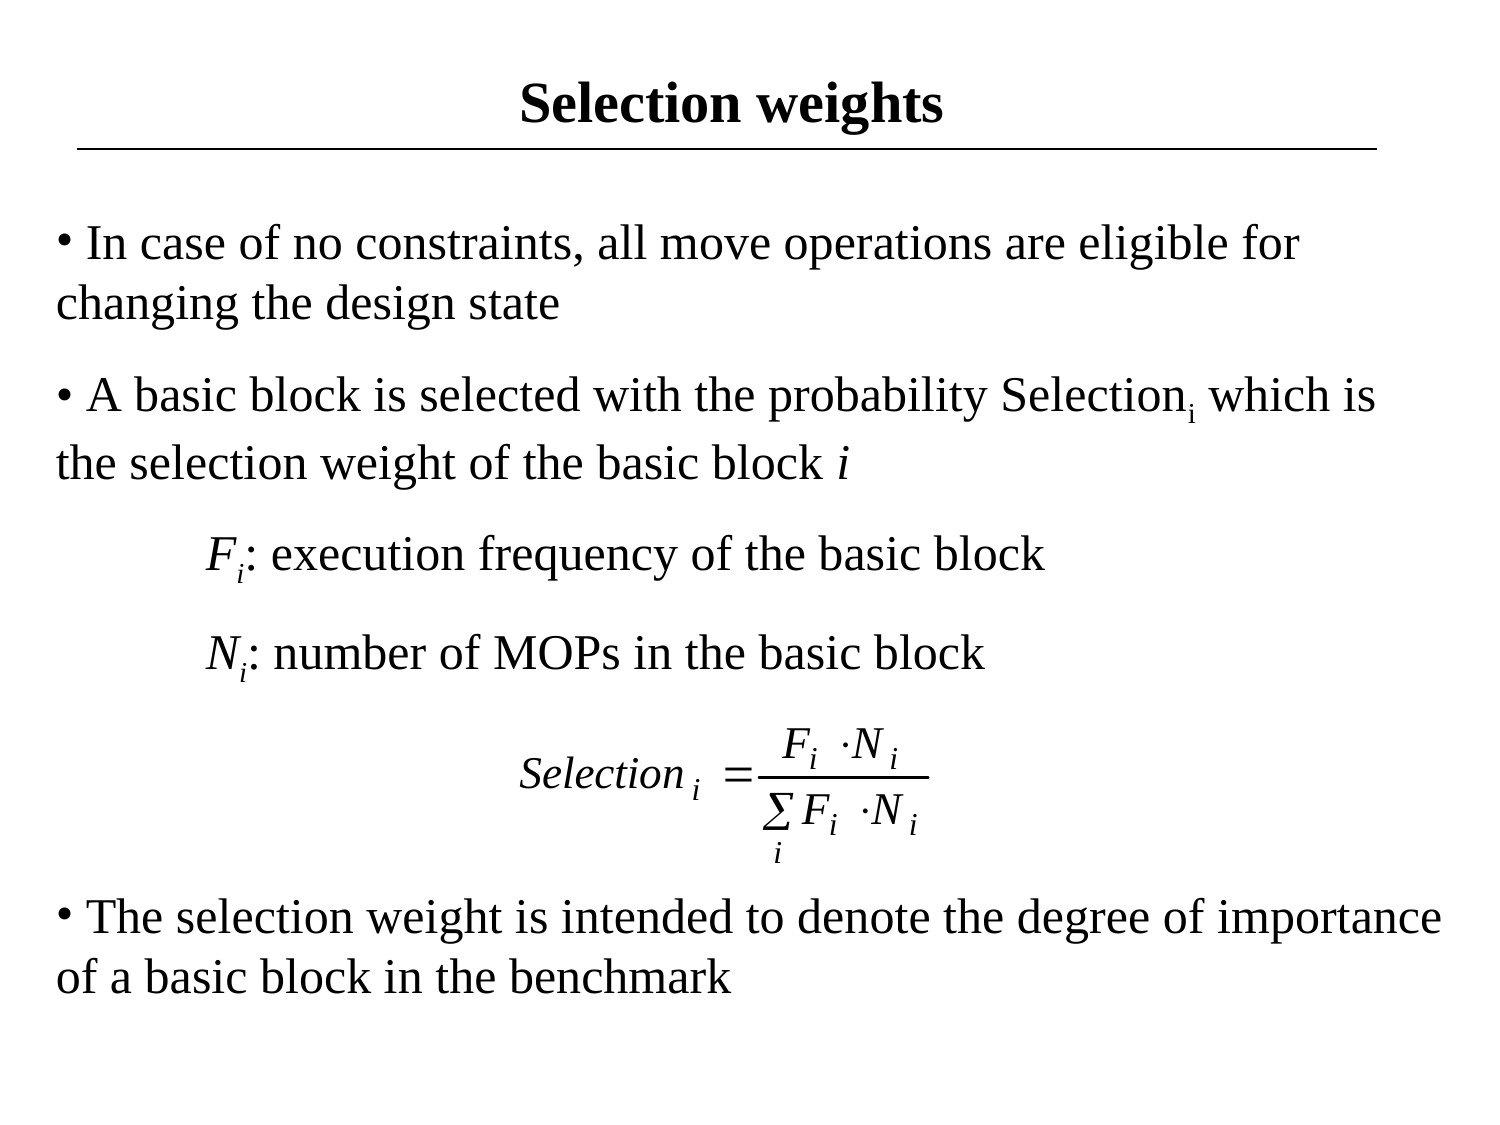

# Selection weights
 In case of no constraints, all move operations are eligible for changing the design state
 A basic block is selected with the probability Selectioni which is the selection weight of the basic block i
 	Fi: execution frequency of the basic block
 	Ni: number of MOPs in the basic block
 The selection weight is intended to denote the degree of importance of a basic block in the benchmark